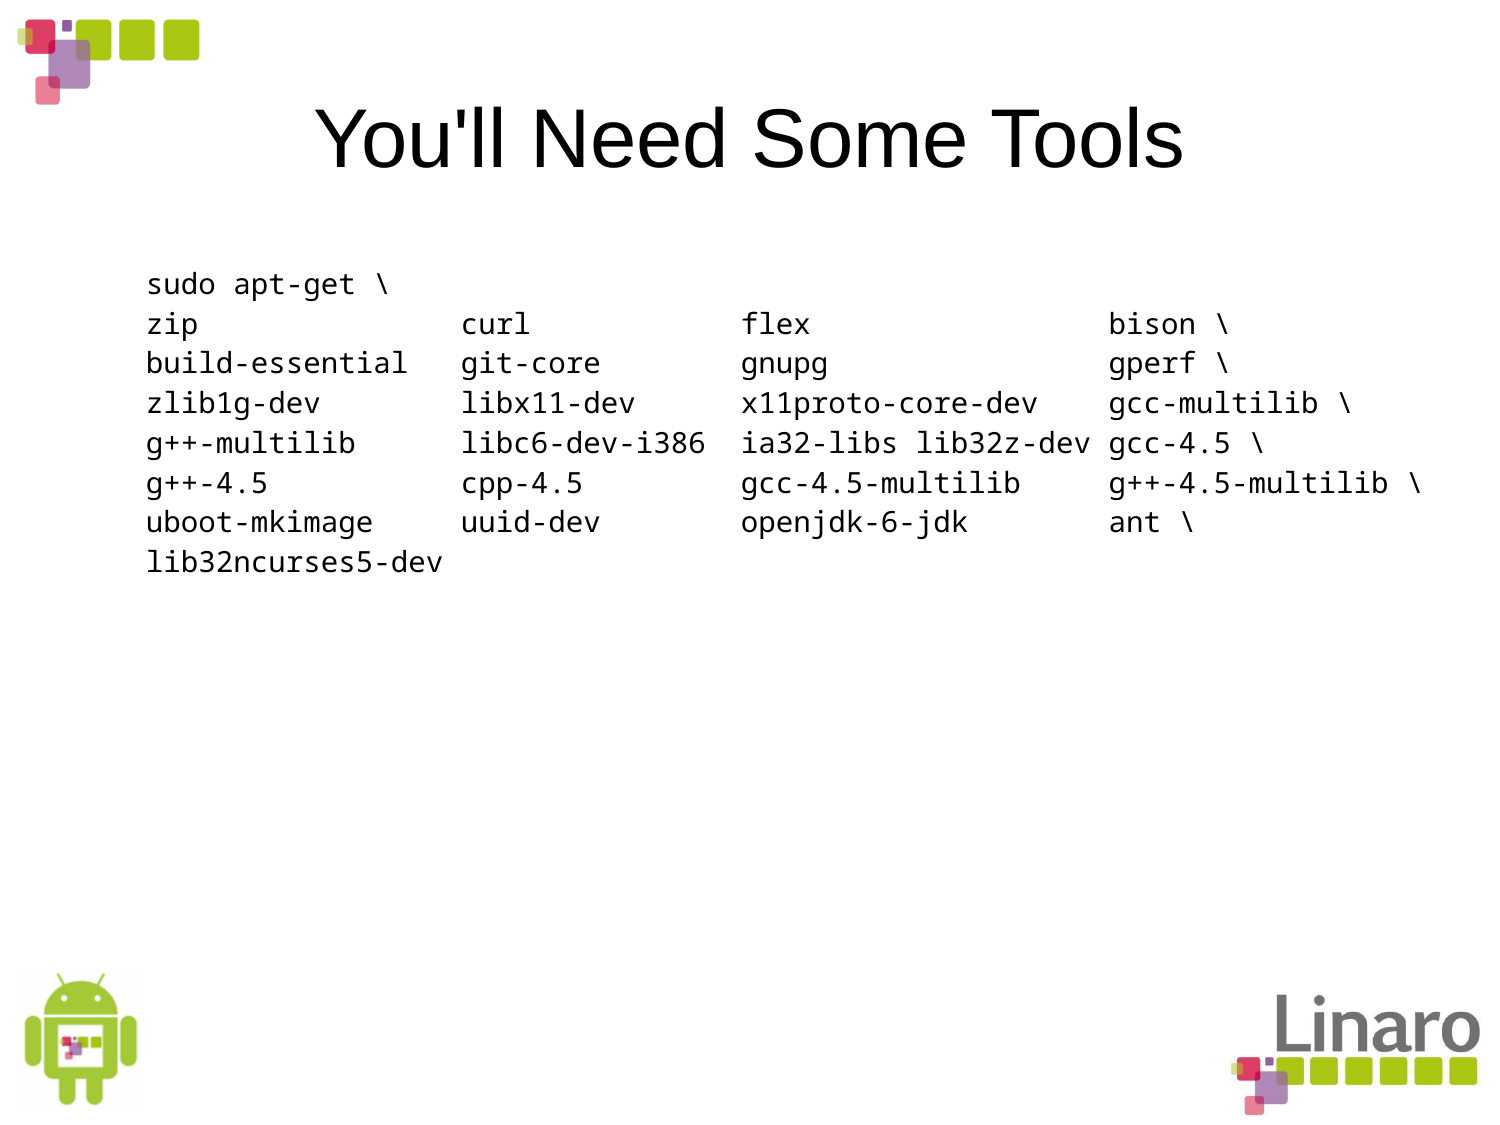

# You'll Need Some Tools
sudo apt-get \
zip curl flex bison \
build-essential git-core gnupg gperf \
zlib1g-dev libx11-dev x11proto-core-dev gcc-multilib \
g++-multilib libc6-dev-i386 ia32-libs lib32z-dev gcc-4.5 \
g++-4.5 cpp-4.5 gcc-4.5-multilib g++-4.5-multilib \ uboot-mkimage uuid-dev openjdk-6-jdk ant \
lib32ncurses5-dev